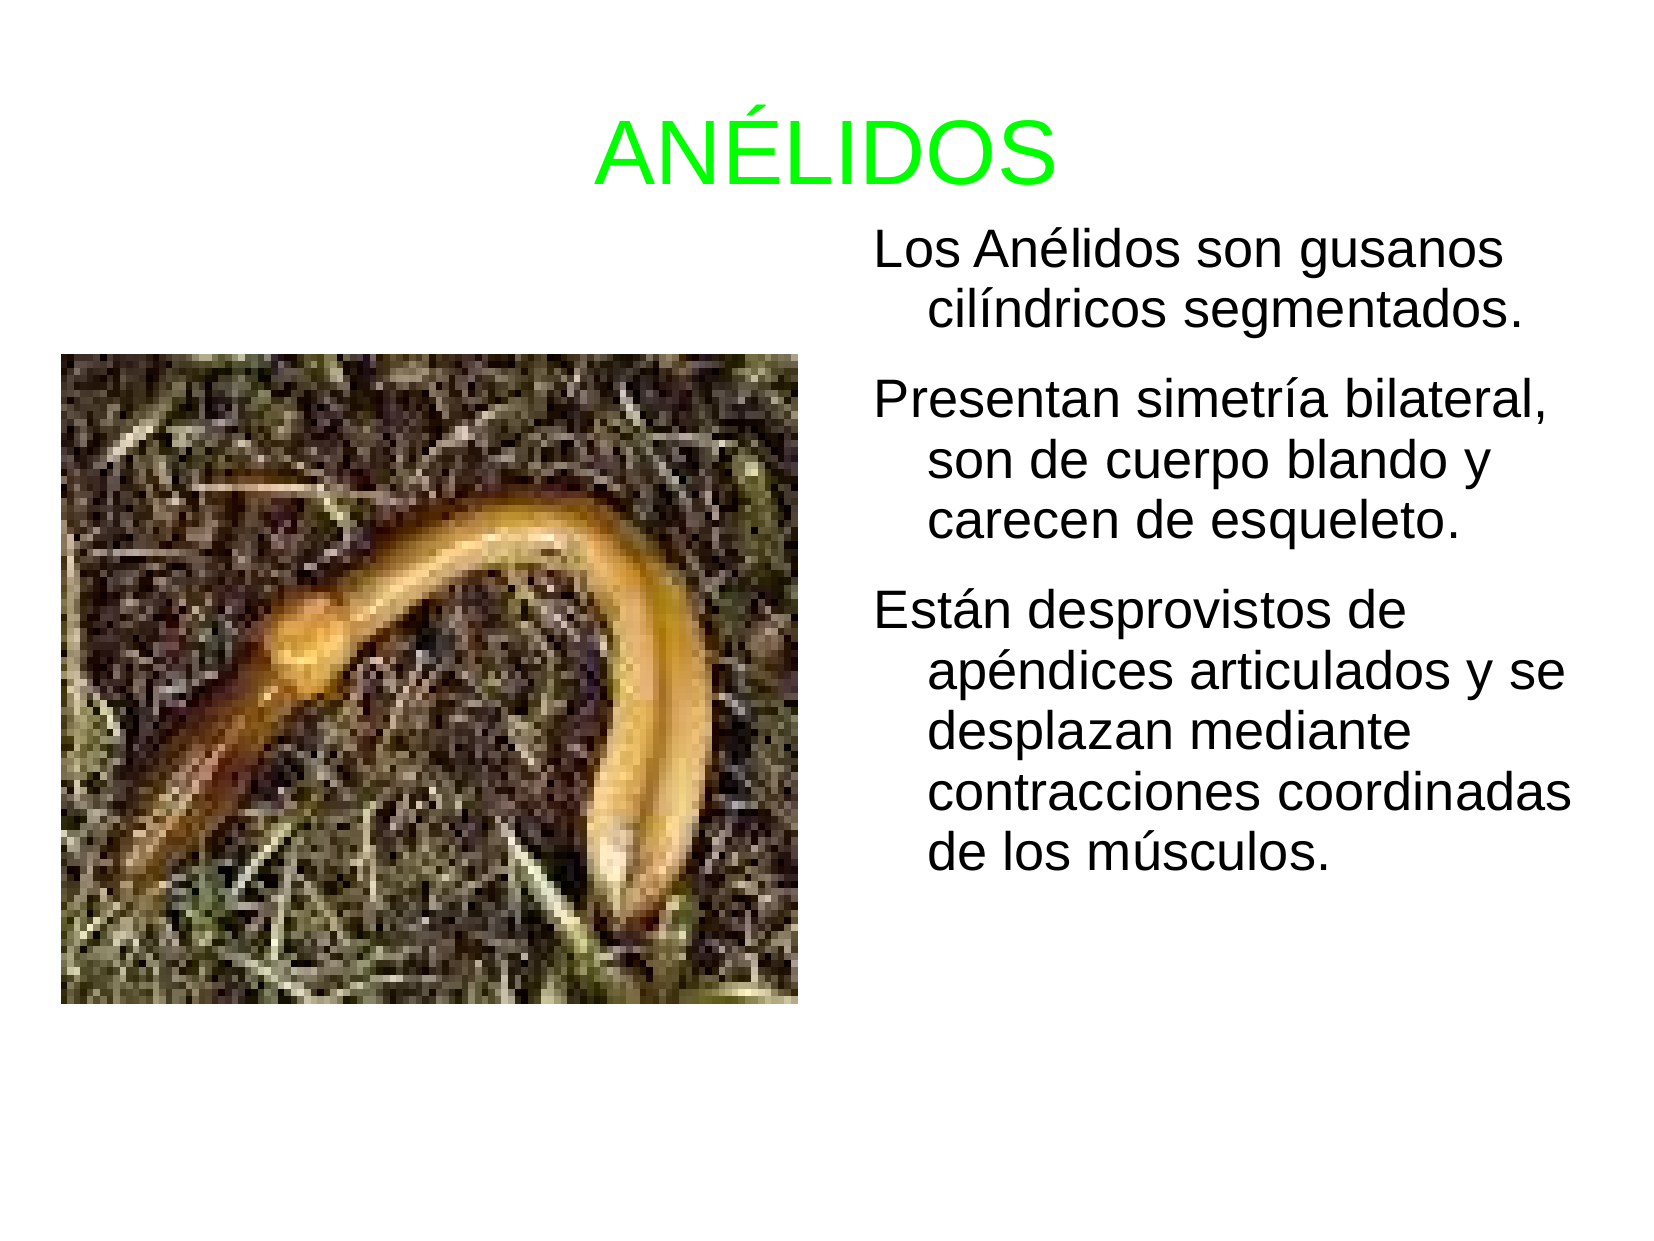

# ANÉLIDOS
Los Anélidos son gusanos cilíndricos segmentados.
Presentan simetría bilateral, son de cuerpo blando y carecen de esqueleto.
Están desprovistos de apéndices articulados y se desplazan mediante contracciones coordinadas de los músculos.